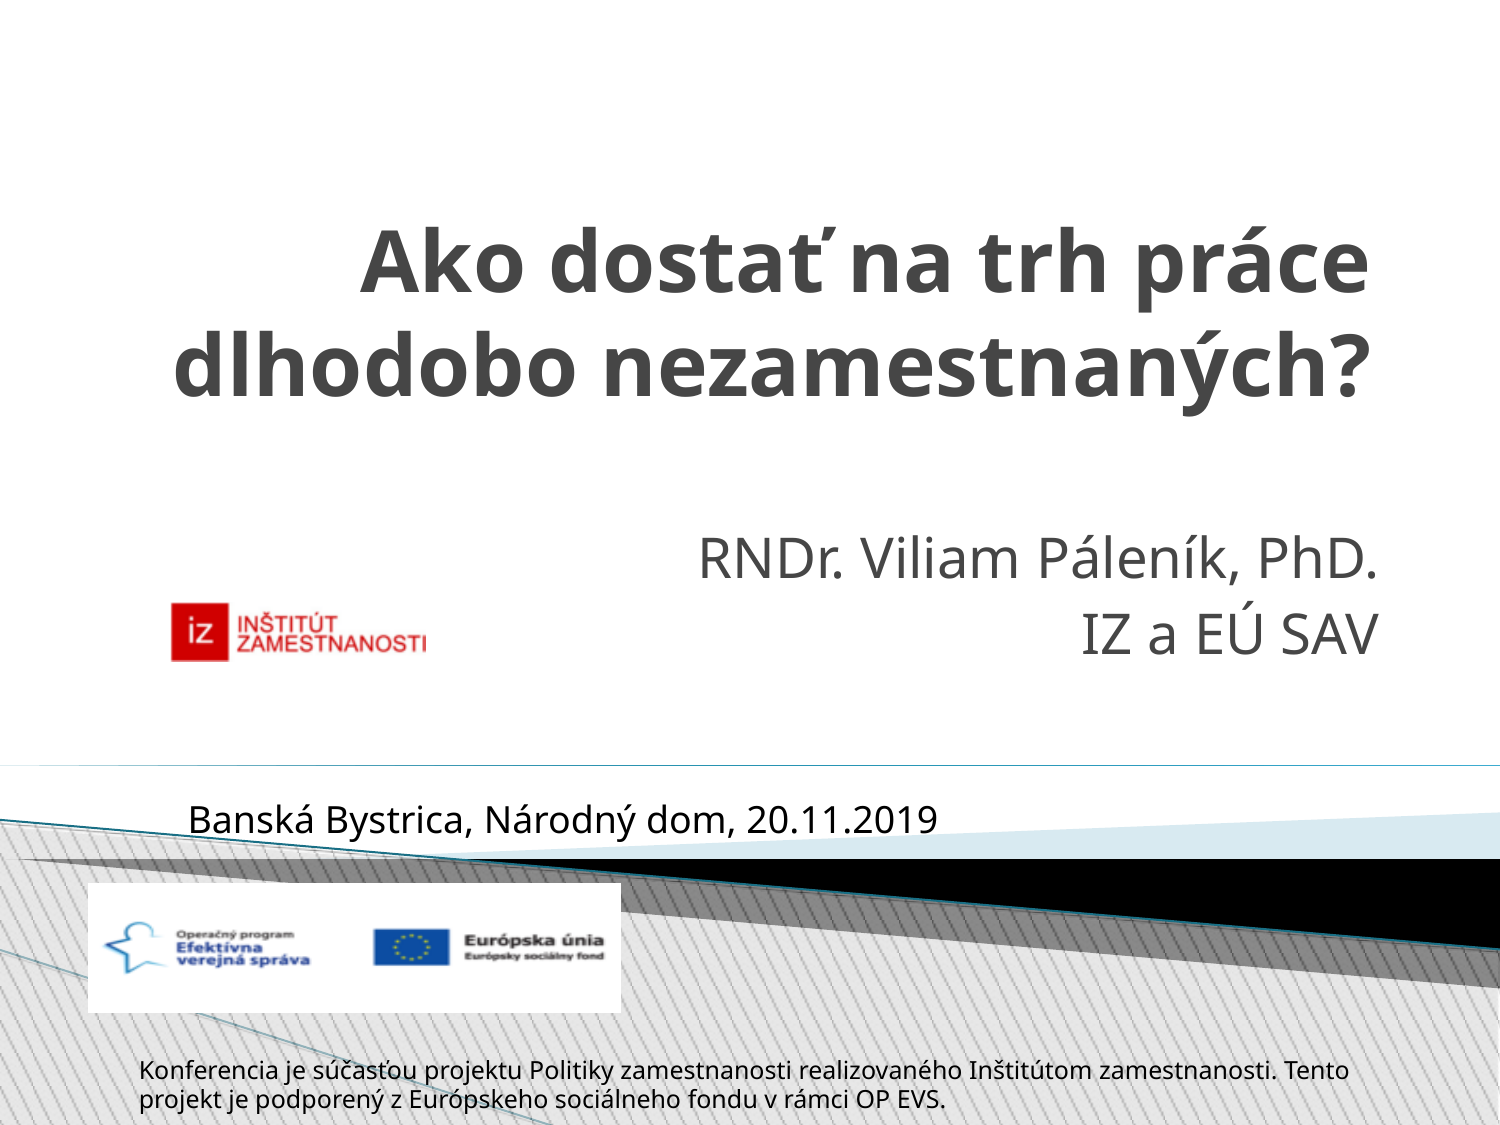

Ako dostať na trh práce dlhodobo nezamestnaných?
RNDr. Viliam Páleník, PhD.
IZ a EÚ SAV
Banská Bystrica, Národný dom, 20.11.2019
Konferencia je súčasťou projektu Politiky zamestnanosti realizovaného Inštitútom zamestnanosti. Tento projekt je podporený z Európskeho sociálneho fondu v rámci OP EVS.